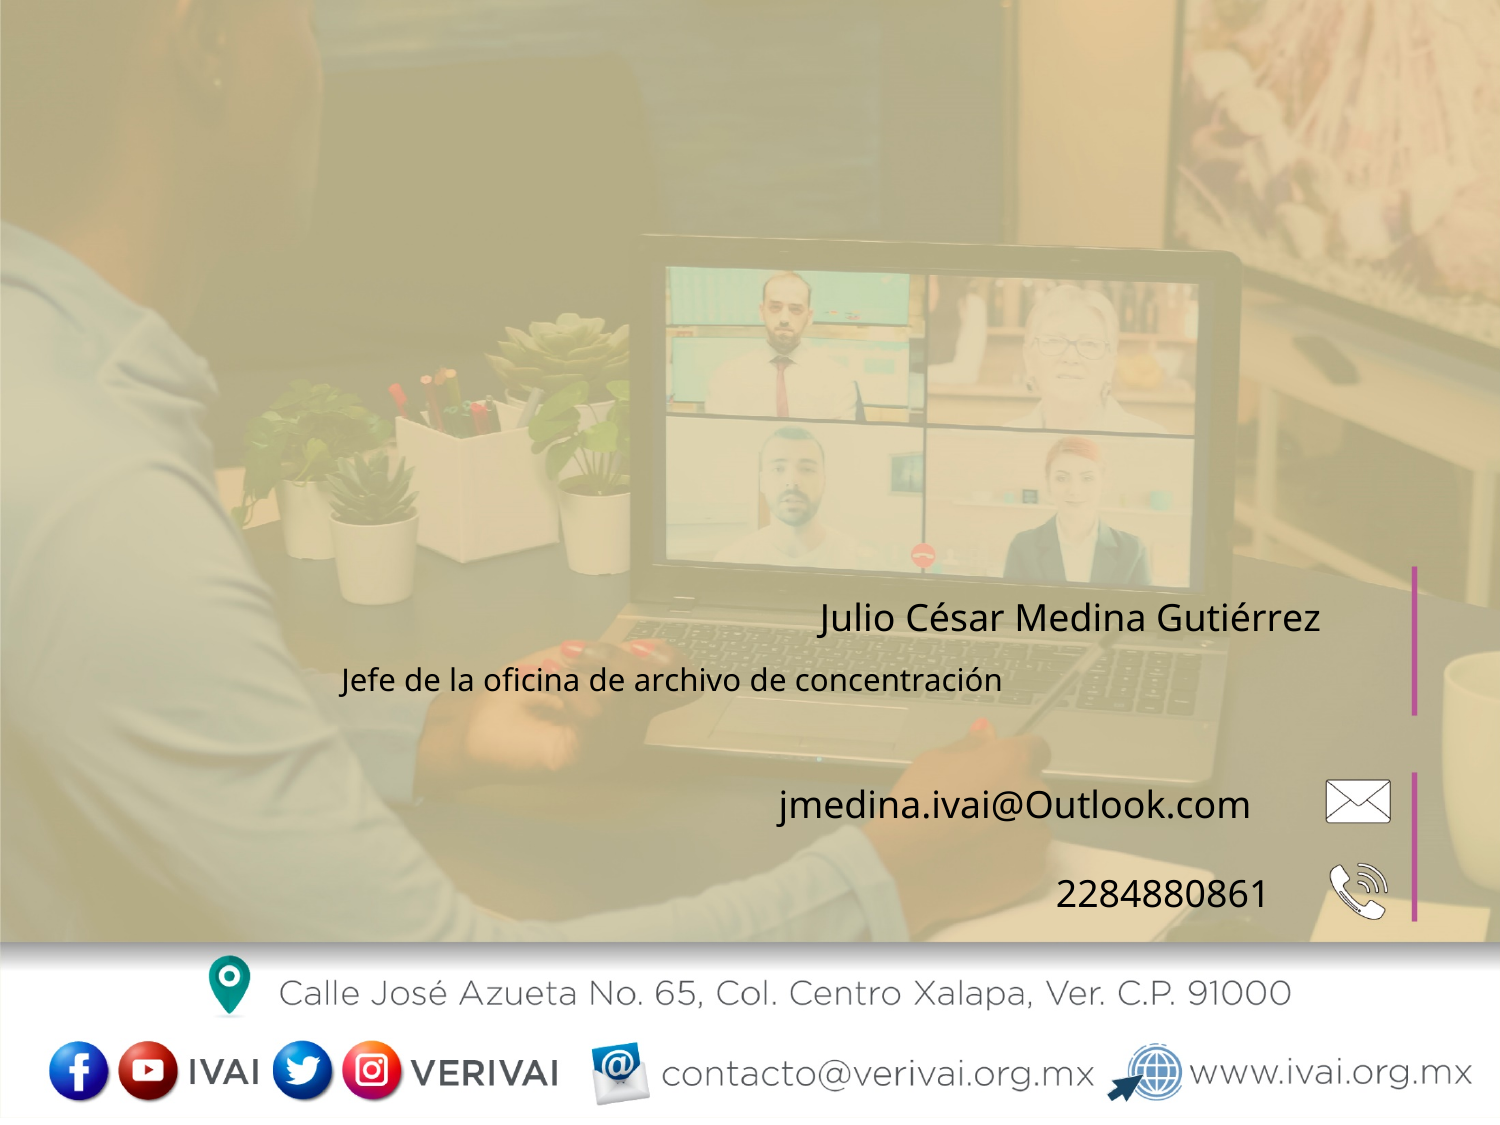

Julio César Medina Gutiérrez
Jefe de la oficina de archivo de concentración
jmedina.ivai@Outlook.com
2284880861